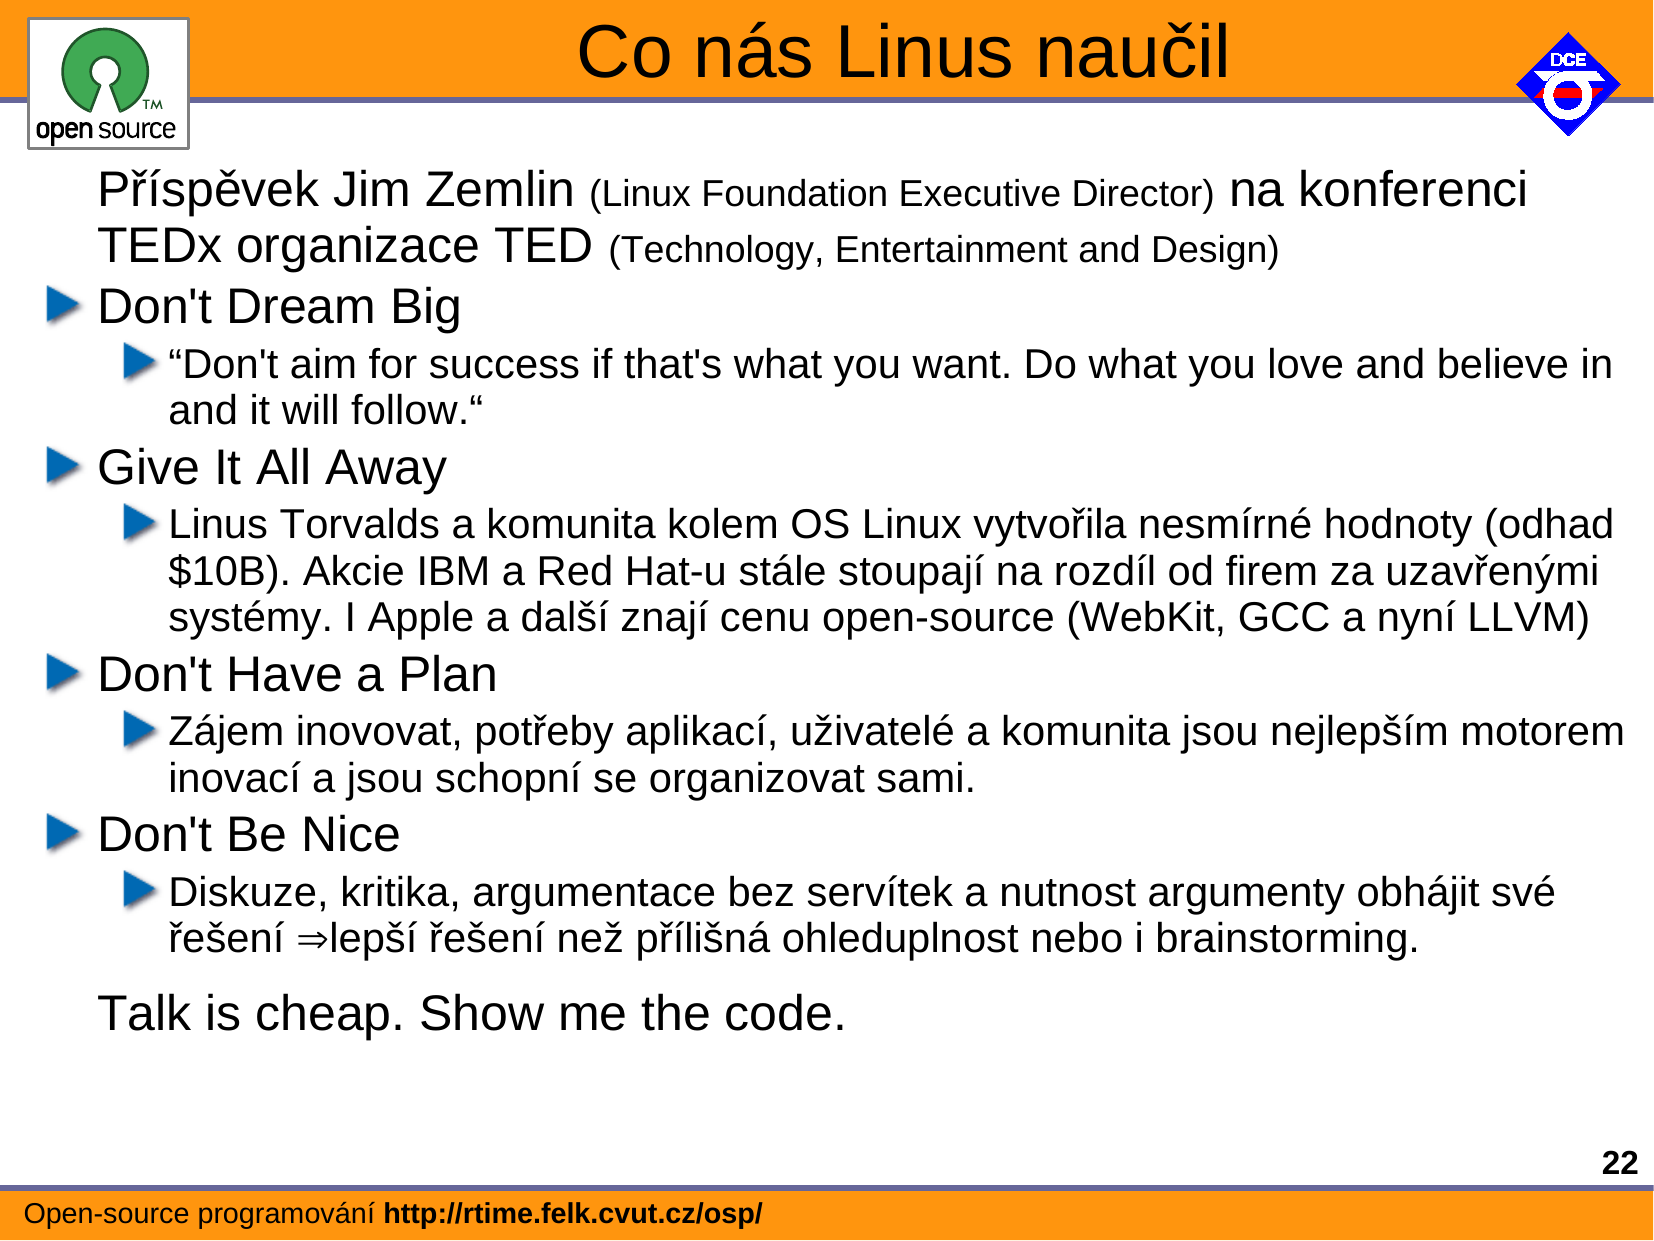

# Co nás Linus naučil
Příspěvek Jim Zemlin (Linux Foundation Executive Director) na konferenci TEDx organizace TED (Technology, Entertainment and Design)
Don't Dream Big
“Don't aim for success if that's what you want. Do what you love and believe in and it will follow.“
Give It All Away
Linus Torvalds a komunita kolem OS Linux vytvořila nesmírné hodnoty (odhad $10B). Akcie IBM a Red Hat-u stále stoupají na rozdíl od firem za uzavřenými systémy. I Apple a další znají cenu open-source (WebKit, GCC a nyní LLVM)
  Don't Have a Plan
Zájem inovovat, potřeby aplikací, uživatelé a komunita jsou nejlepším motorem inovací a jsou schopní se organizovat sami.
Don't Be Nice
Diskuze, kritika, argumentace bez servítek a nutnost argumenty obhájit své řešení ⇒lepší řešení než přílišná ohleduplnost nebo i brainstorming.
Talk is cheap. Show me the code.